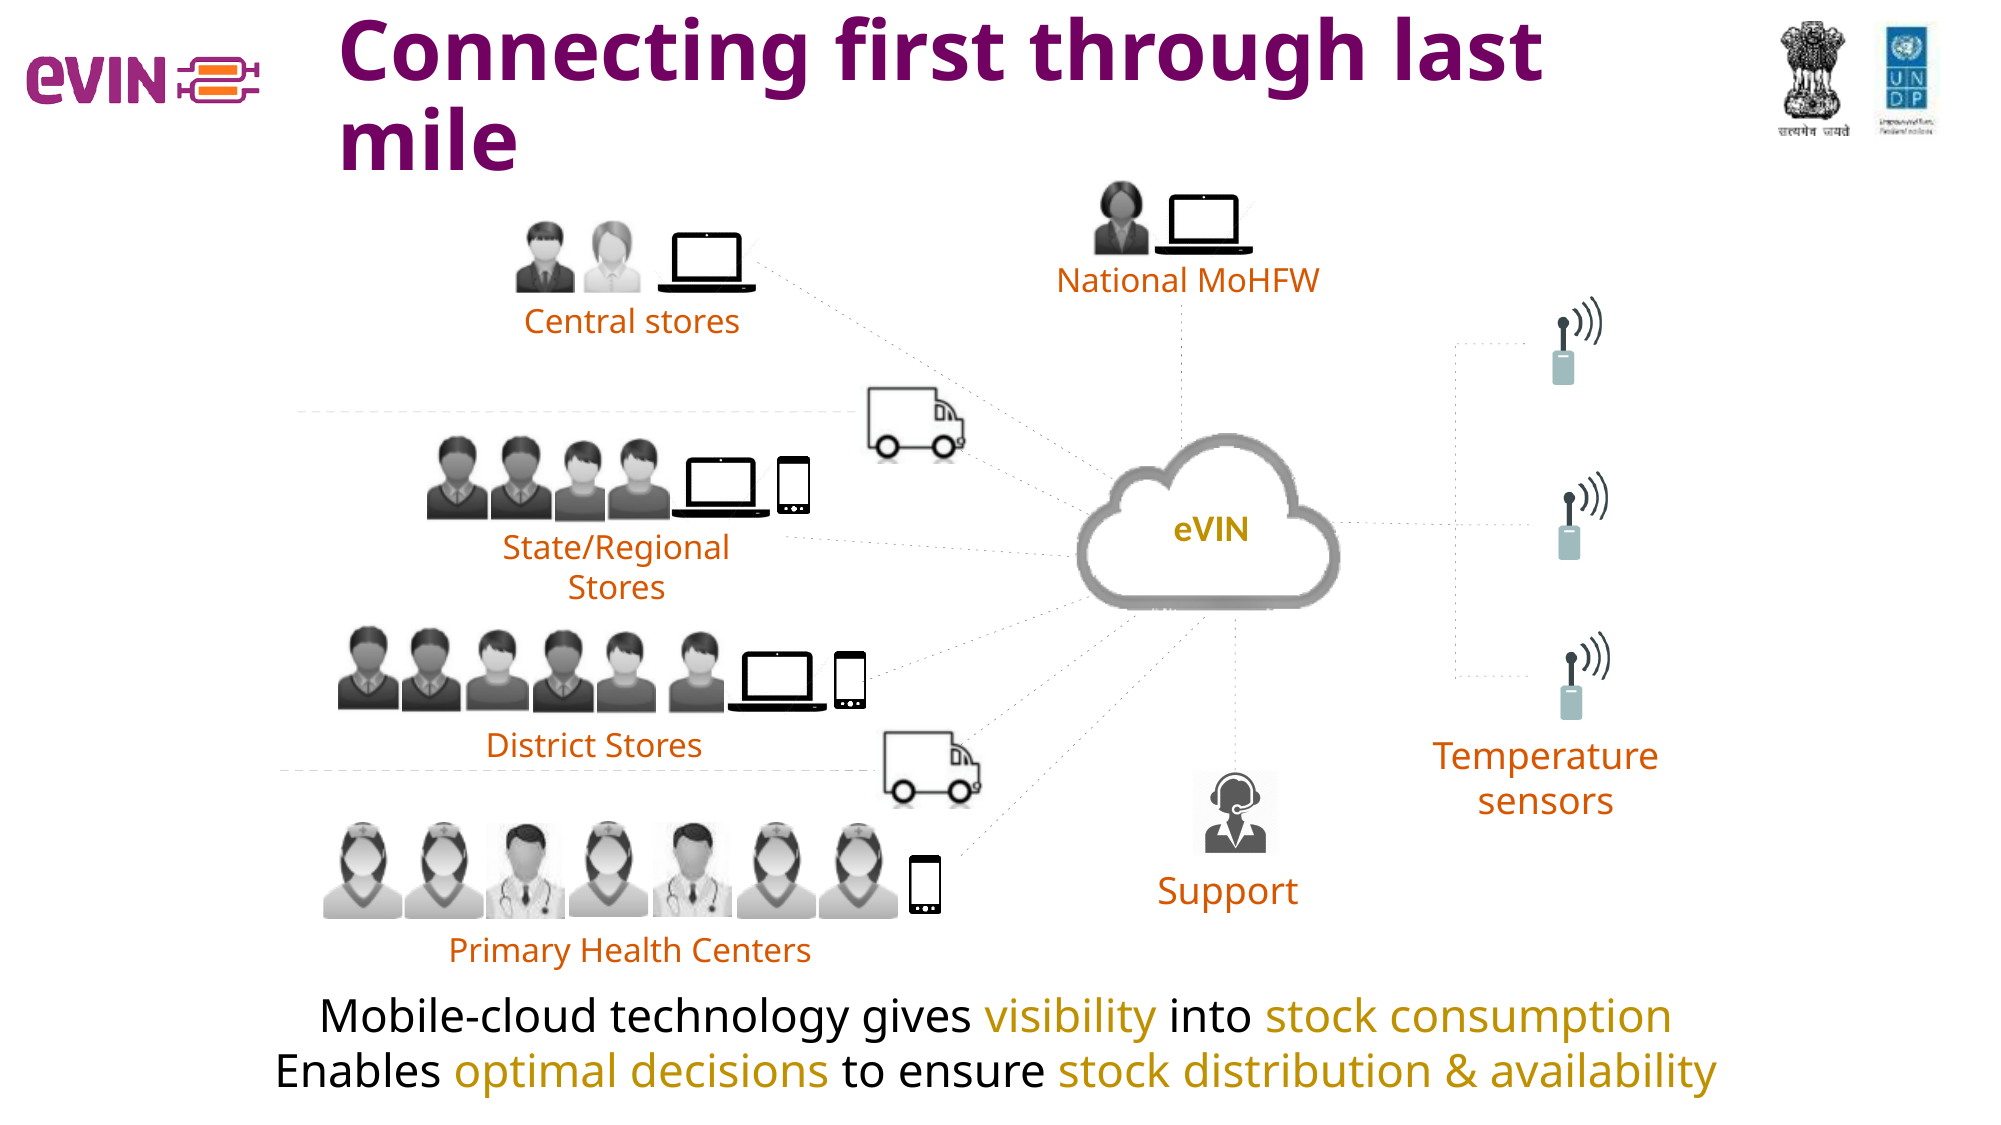

# Connecting first through last mile
National MoHFW
Central stores
eVIN
State/Regional Stores
District Stores
Temperature
sensors
Primary Health Centers
Support
Mobile-cloud technology gives visibility into stock consumption
Enables optimal decisions to ensure stock distribution & availability